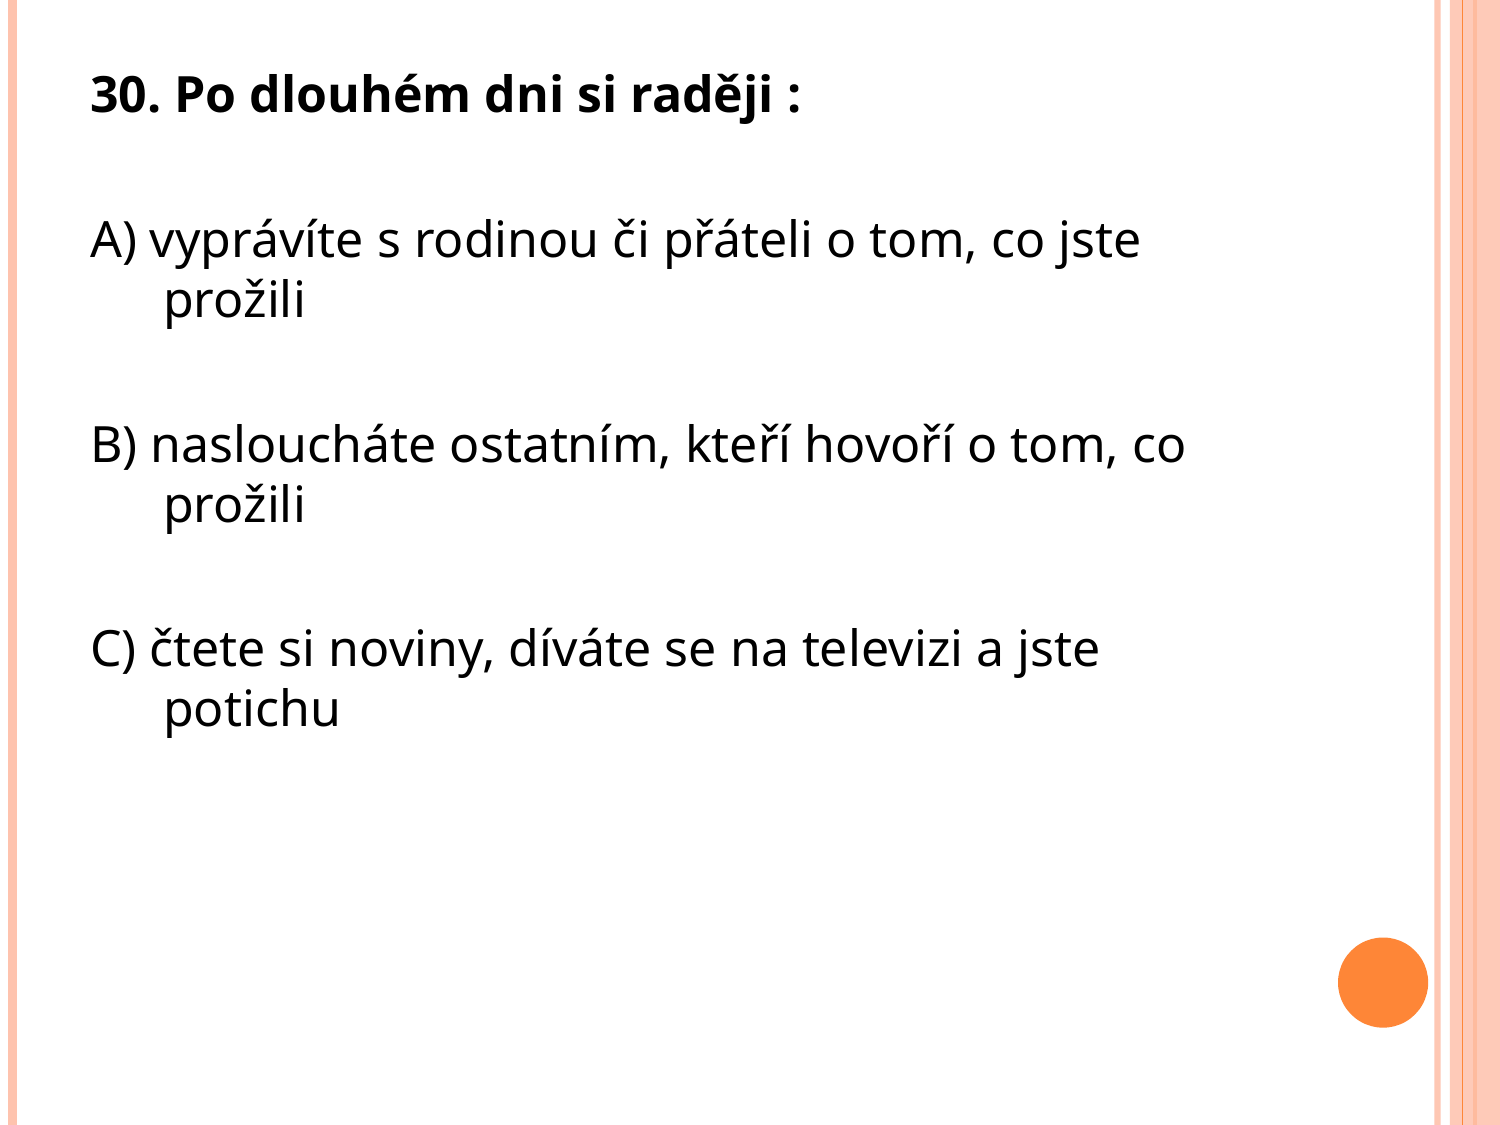

#
30. Po dlouhém dni si raději :
A) vyprávíte s rodinou či přáteli o tom, co jste prožili
B) nasloucháte ostatním, kteří hovoří o tom, co prožili
C) čtete si noviny, díváte se na televizi a jste potichu